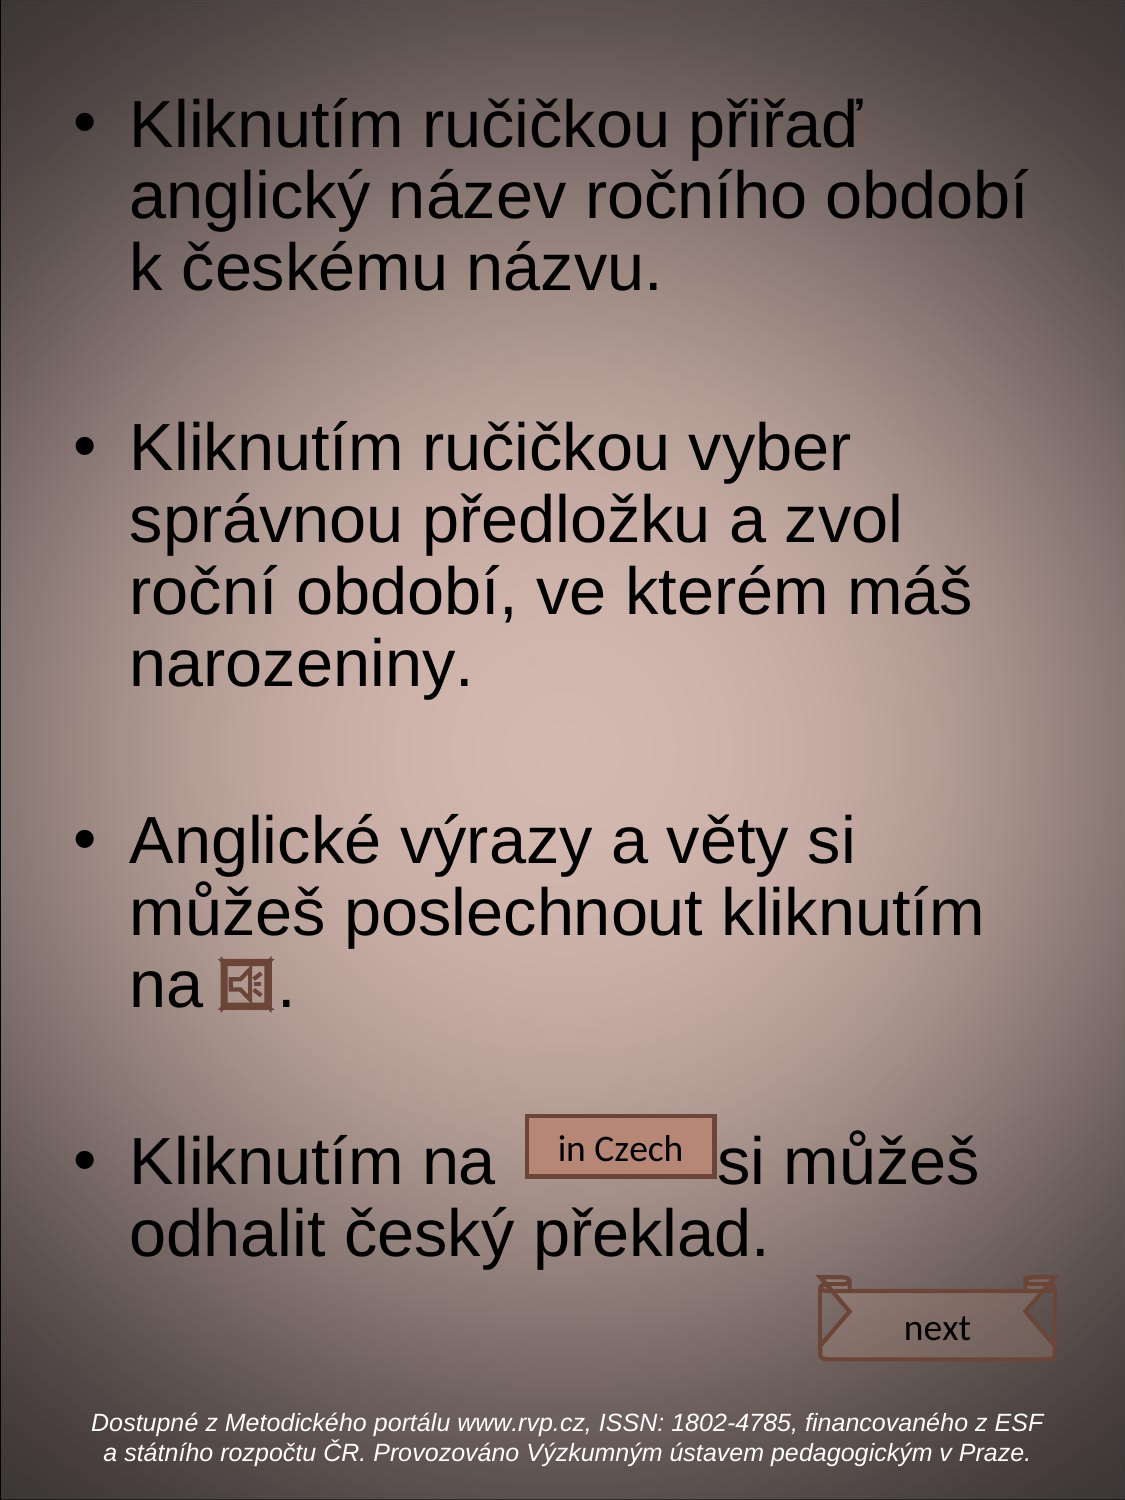

# Kliknutím ručičkou přiřaď anglický název ročního období k českému názvu.
Kliknutím ručičkou vyber správnou předložku a zvol roční období, ve kterém máš narozeniny.
Anglické výrazy a věty si můžeš poslechnout kliknutím na .
Kliknutím na si můžeš odhalit český překlad.
in Czech
next
Dostupné z Metodického portálu www.rvp.cz, ISSN: 1802-4785, financovaného z ESF a státního rozpočtu ČR. Provozováno Výzkumným ústavem pedagogickým v Praze.